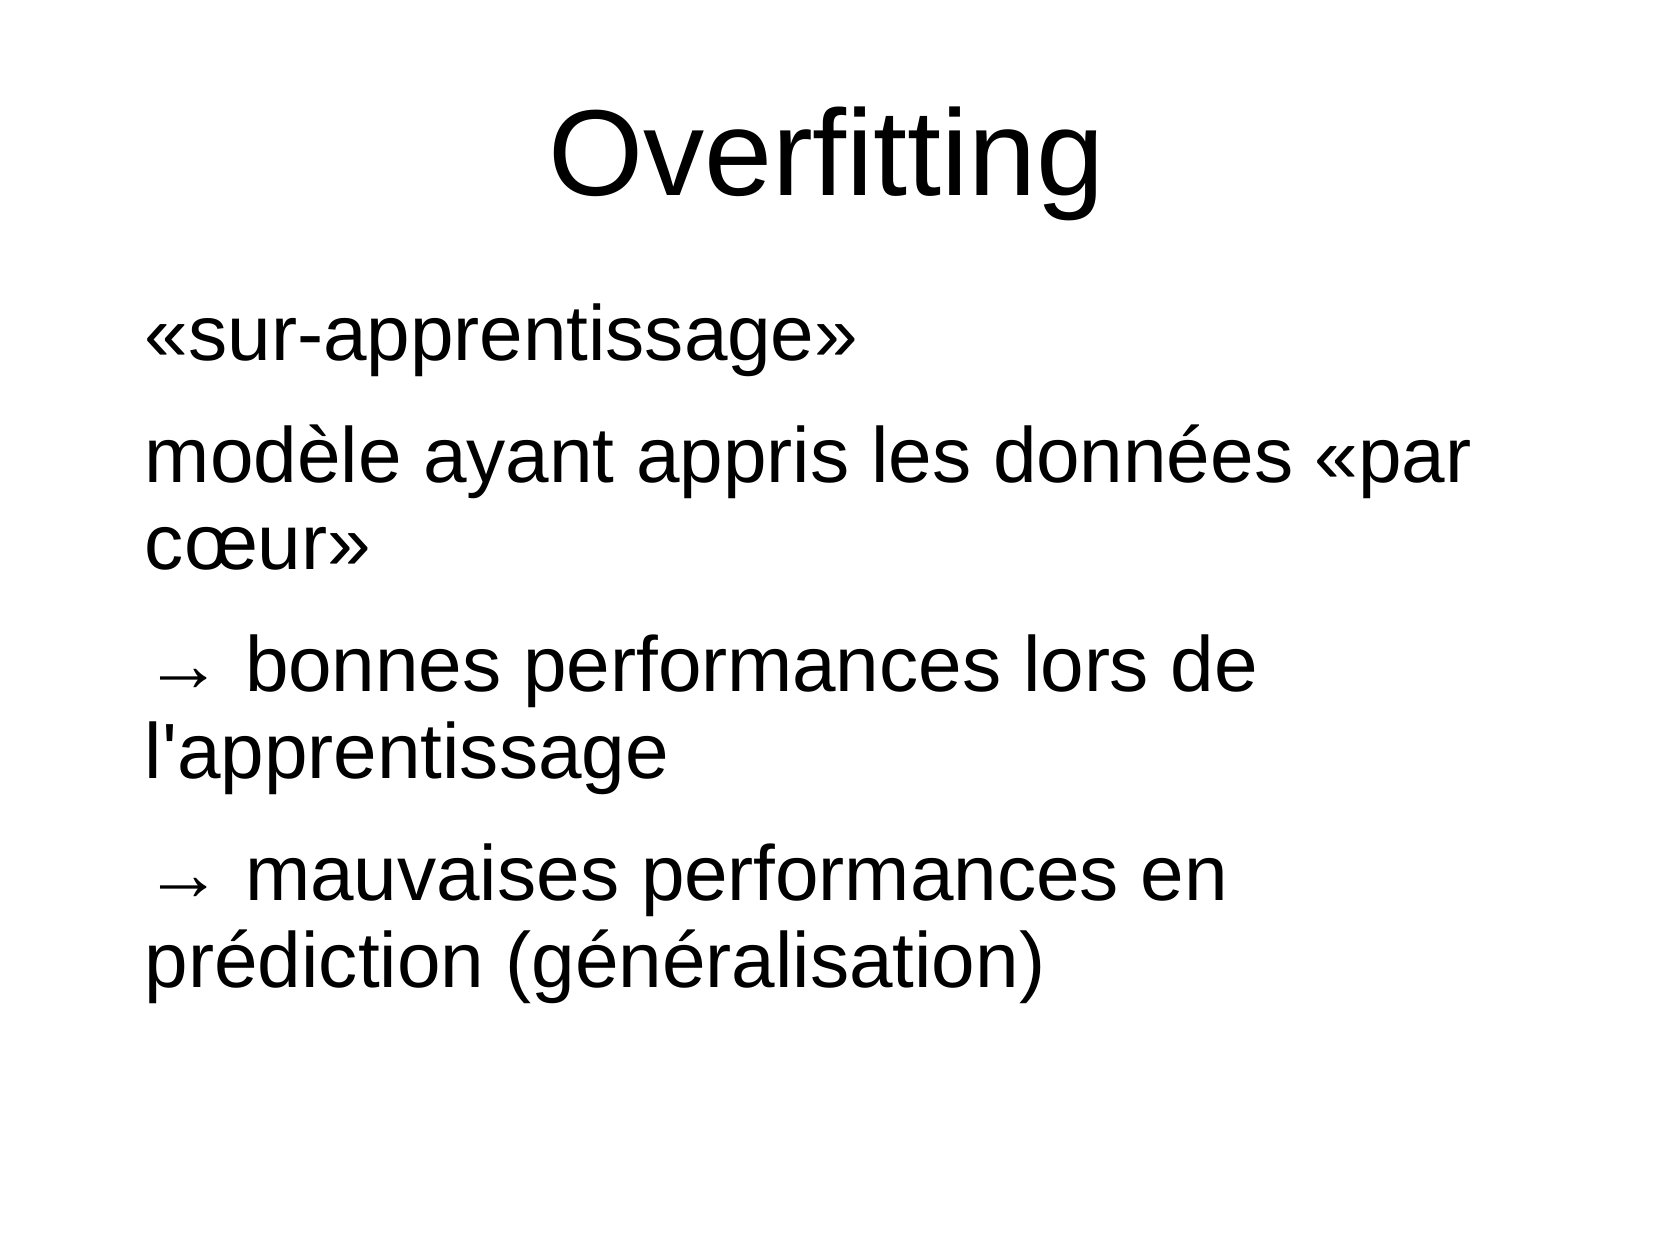

# Overfitting
«sur-apprentissage»
modèle ayant appris les données «par cœur»
→ bonnes performances lors de l'apprentissage
→ mauvaises performances en prédiction (généralisation)